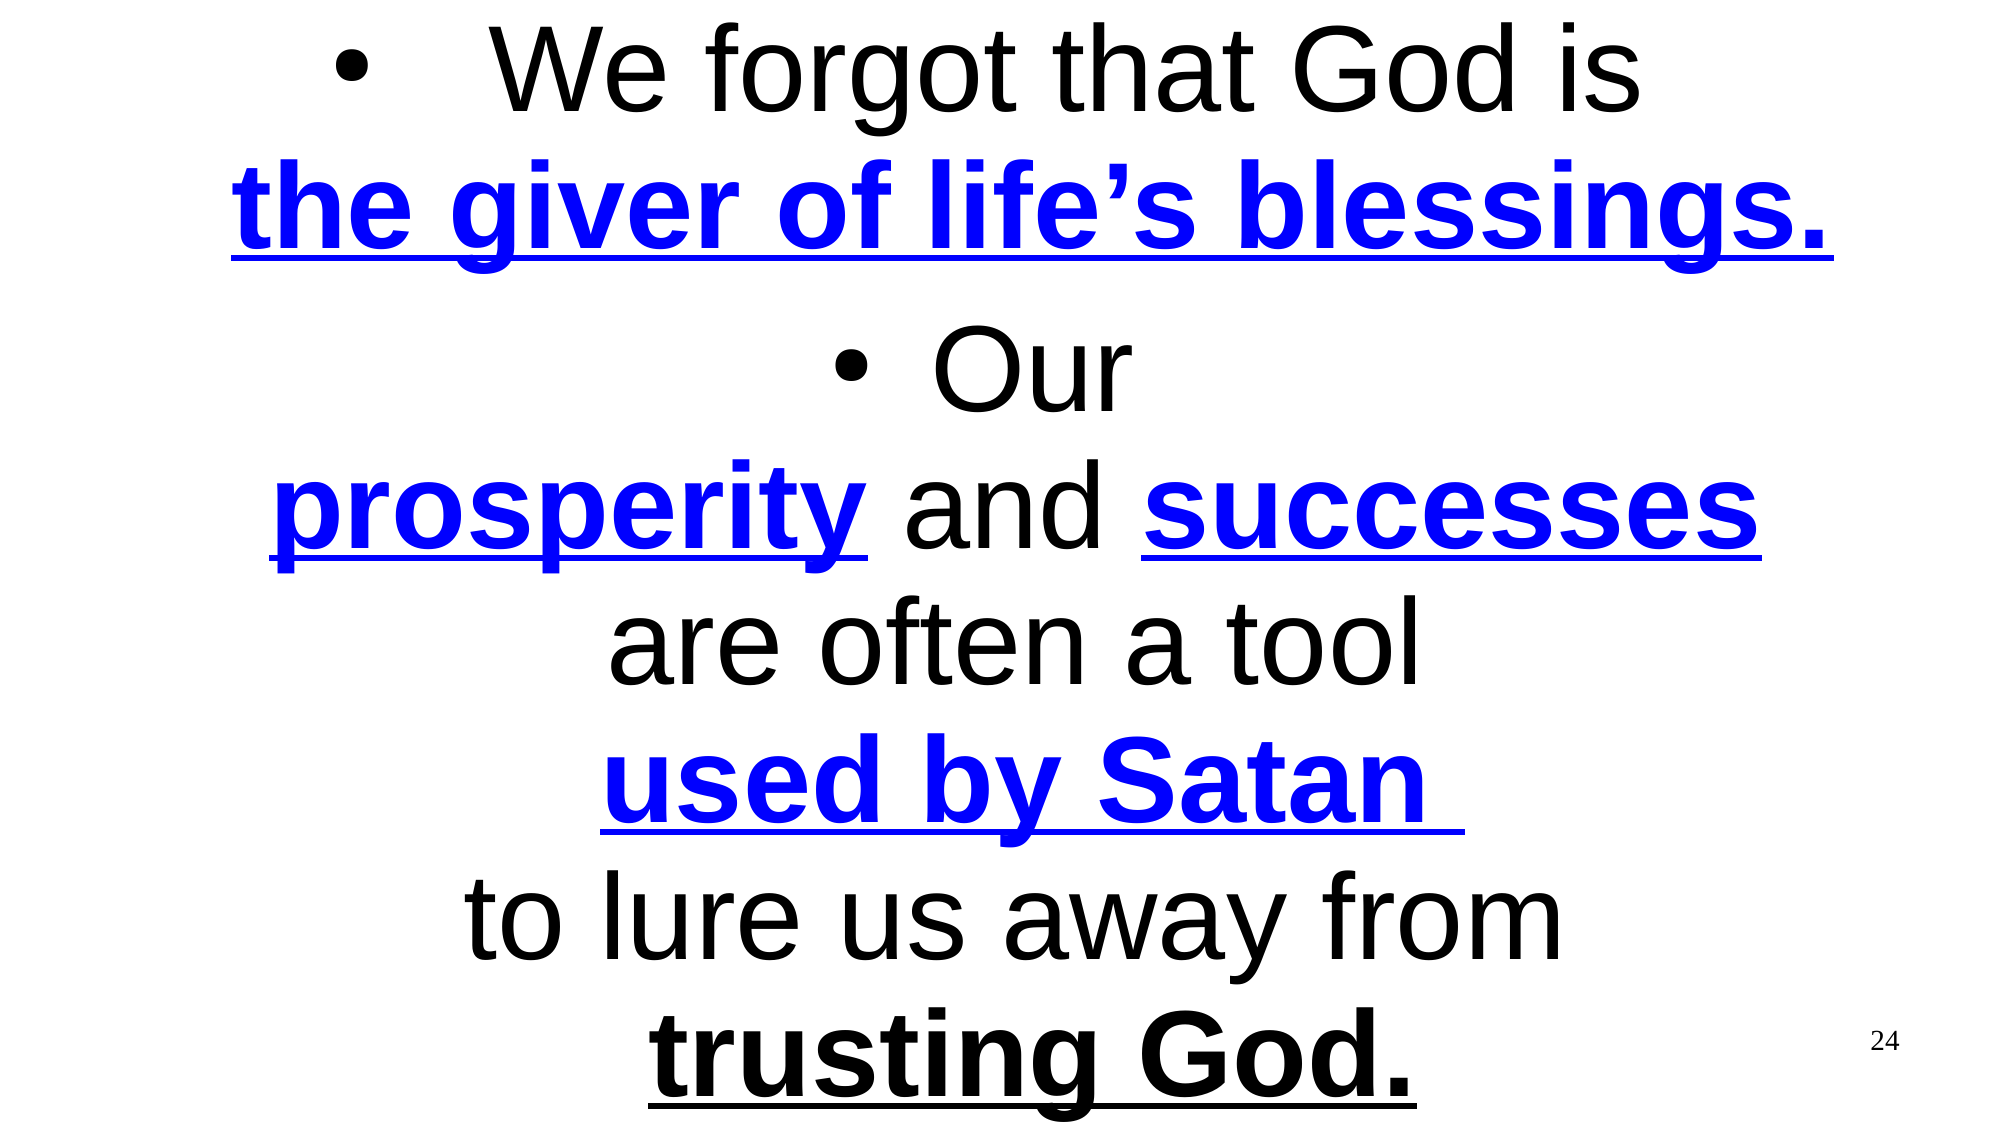

# We forgot that God is the giver of life’s blessings.
 Our
prosperity and successes
are often a tool
used by Satan
to lure us away from
trusting God.
24